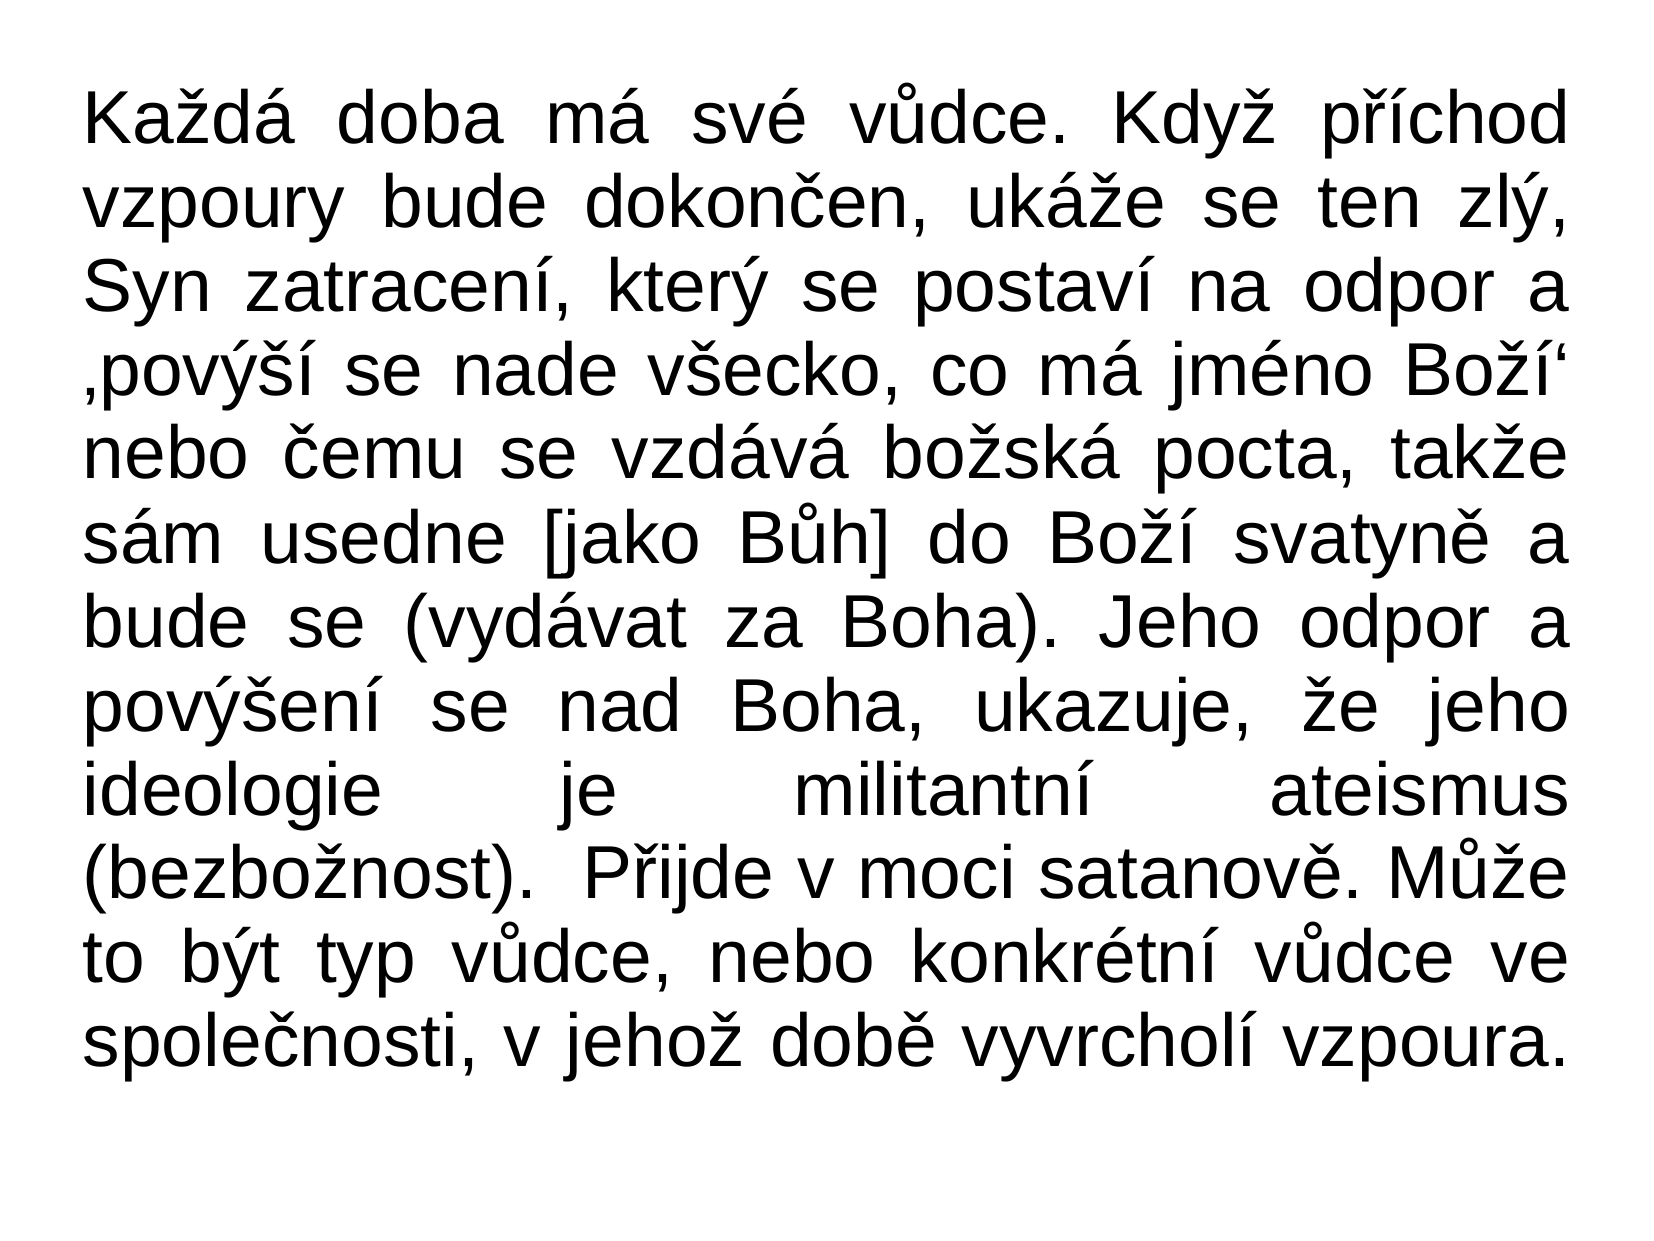

# Každá doba má své vůdce. Když příchod vzpoury bude dokončen, ukáže se ten zlý, Syn zatracení, který se postaví na odpor a ‚povýší se nade všecko, co má jméno Boží‘ nebo čemu se vzdává božská pocta, takže sám usedne [jako Bůh] do Boží svatyně a bude se (vydávat za Boha). Jeho odpor a povýšení se nad Boha, ukazuje, že jeho ideologie je militantní ateismus (bezbožnost). Přijde v moci satanově. Může to být typ vůdce, nebo konkrétní vůdce ve společnosti, v jehož době vyvrcholí vzpoura.